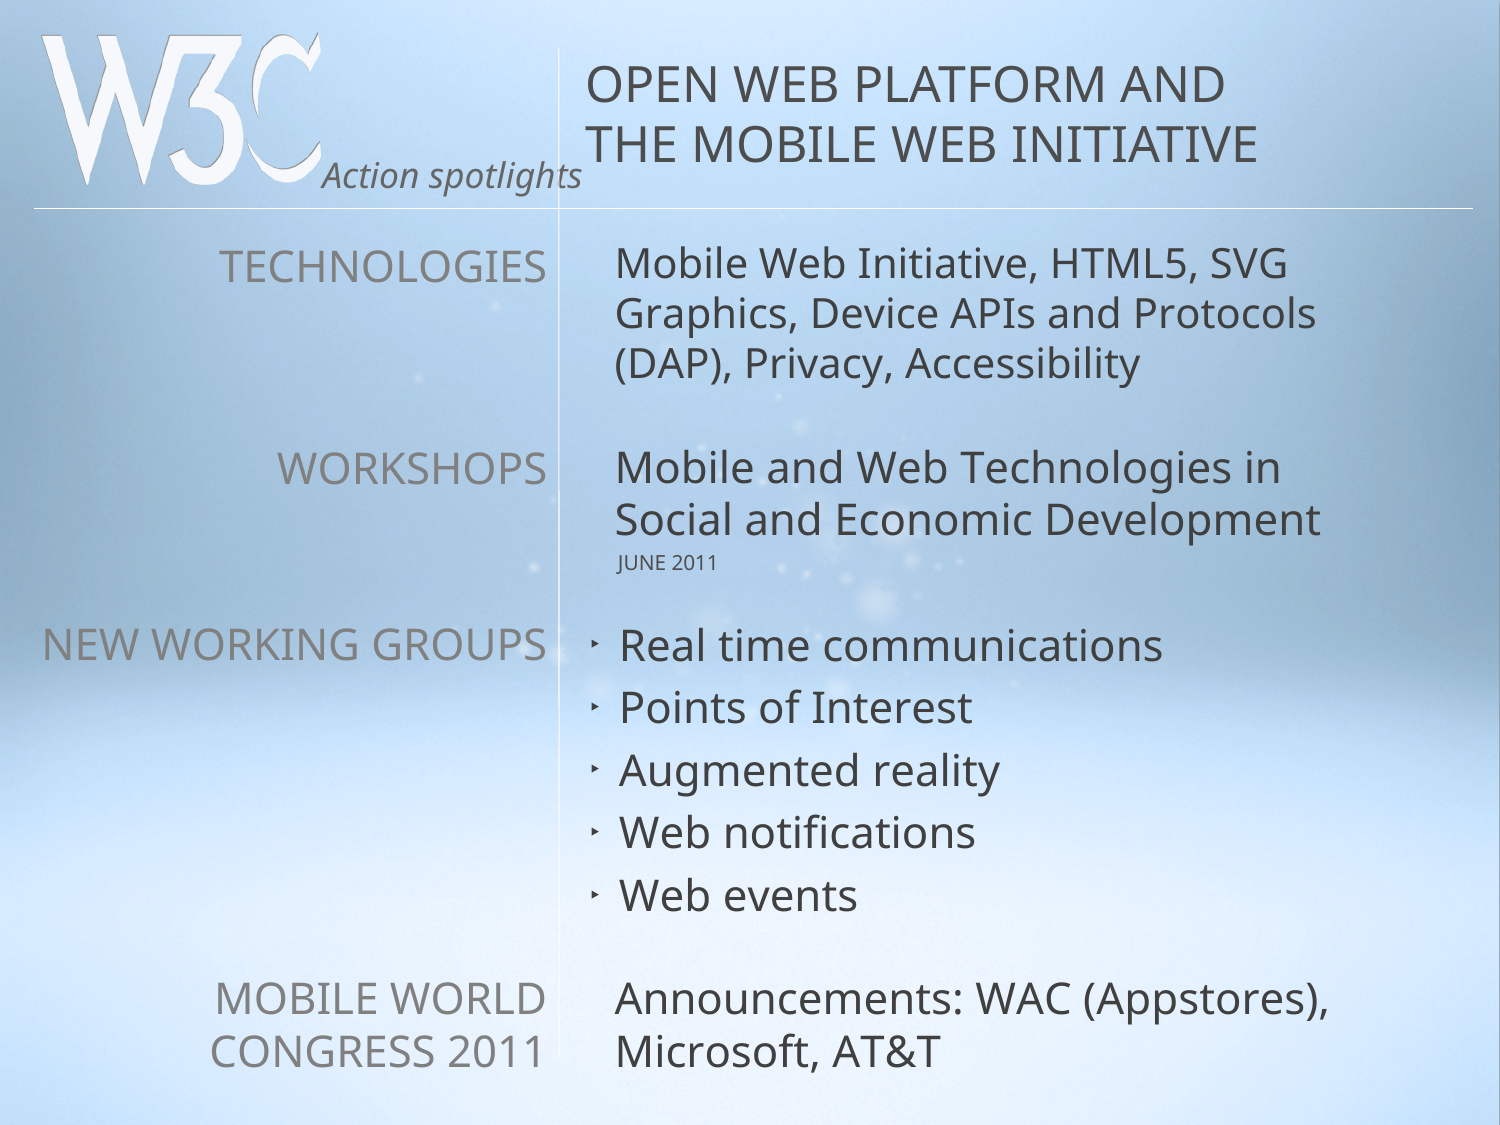

# OPEN WEB PLATFORM AND THE MOBILE WEB INITIATIVE
Action spotlights
TECHNOLOGIES
Mobile Web Initiative, HTML5, SVG Graphics, Device APIs and Protocols (DAP), Privacy, Accessibility
WORKSHOPS
Mobile and Web Technologies in Social and Economic Development
JUNE 2011
NEW WORKING GROUPS
Real time communications
Points of Interest
Augmented reality
Web notifications
Web events
MOBILE WORLD CONGRESS 2011
Announcements: WAC (Appstores), Microsoft, AT&T